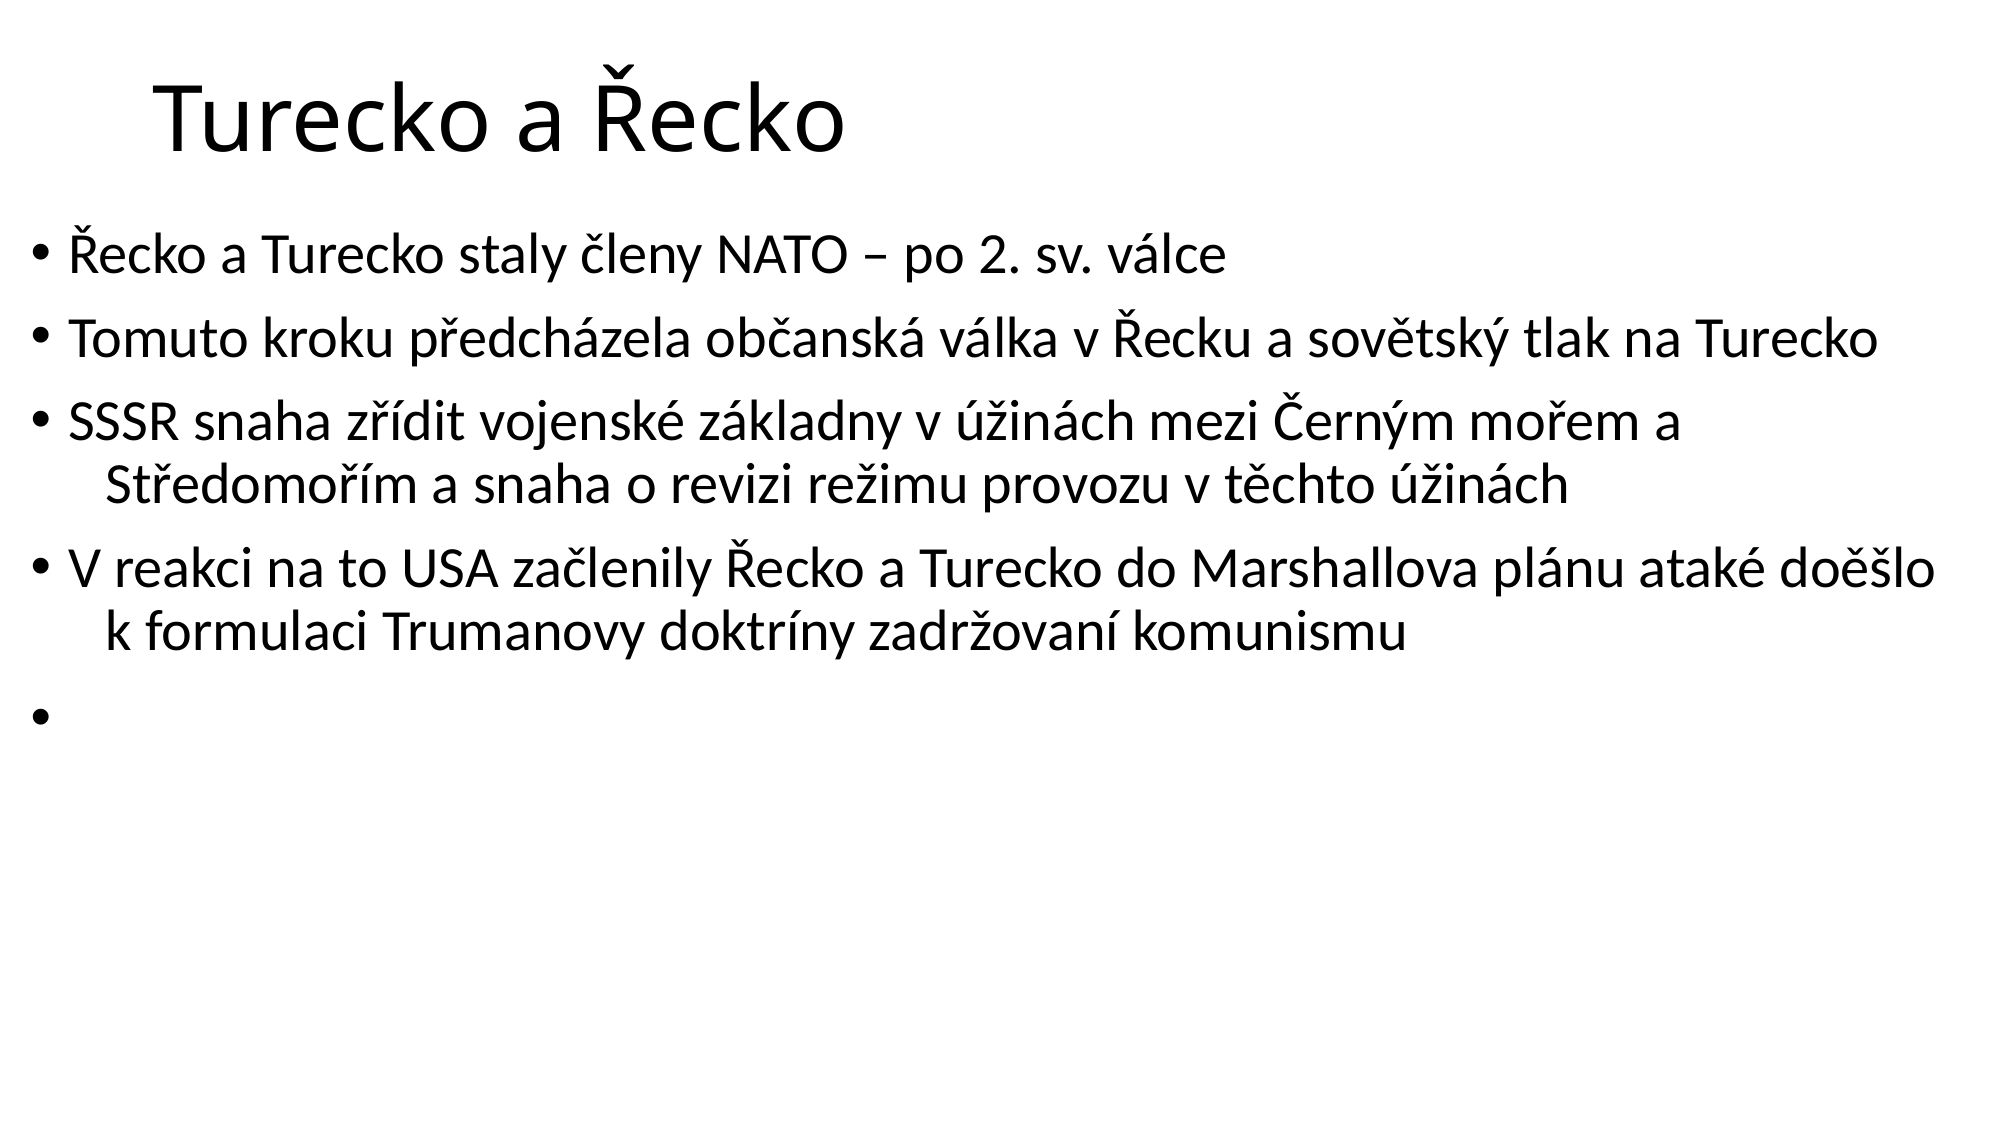

# Turecko a Řecko
Řecko a Turecko staly členy NATO – po 2. sv. válce
Tomuto kroku předcházela občanská válka v Řecku a sovětský tlak na Turecko
SSSR snaha zřídit vojenské základny v úžinách mezi Černým mořem a Středomořím a snaha o revizi režimu provozu v těchto úžinách
V reakci na to USA začlenily Řecko a Turecko do Marshallova plánu ataké doěšlo k formulaci Trumanovy doktríny zadržovaní komunismu